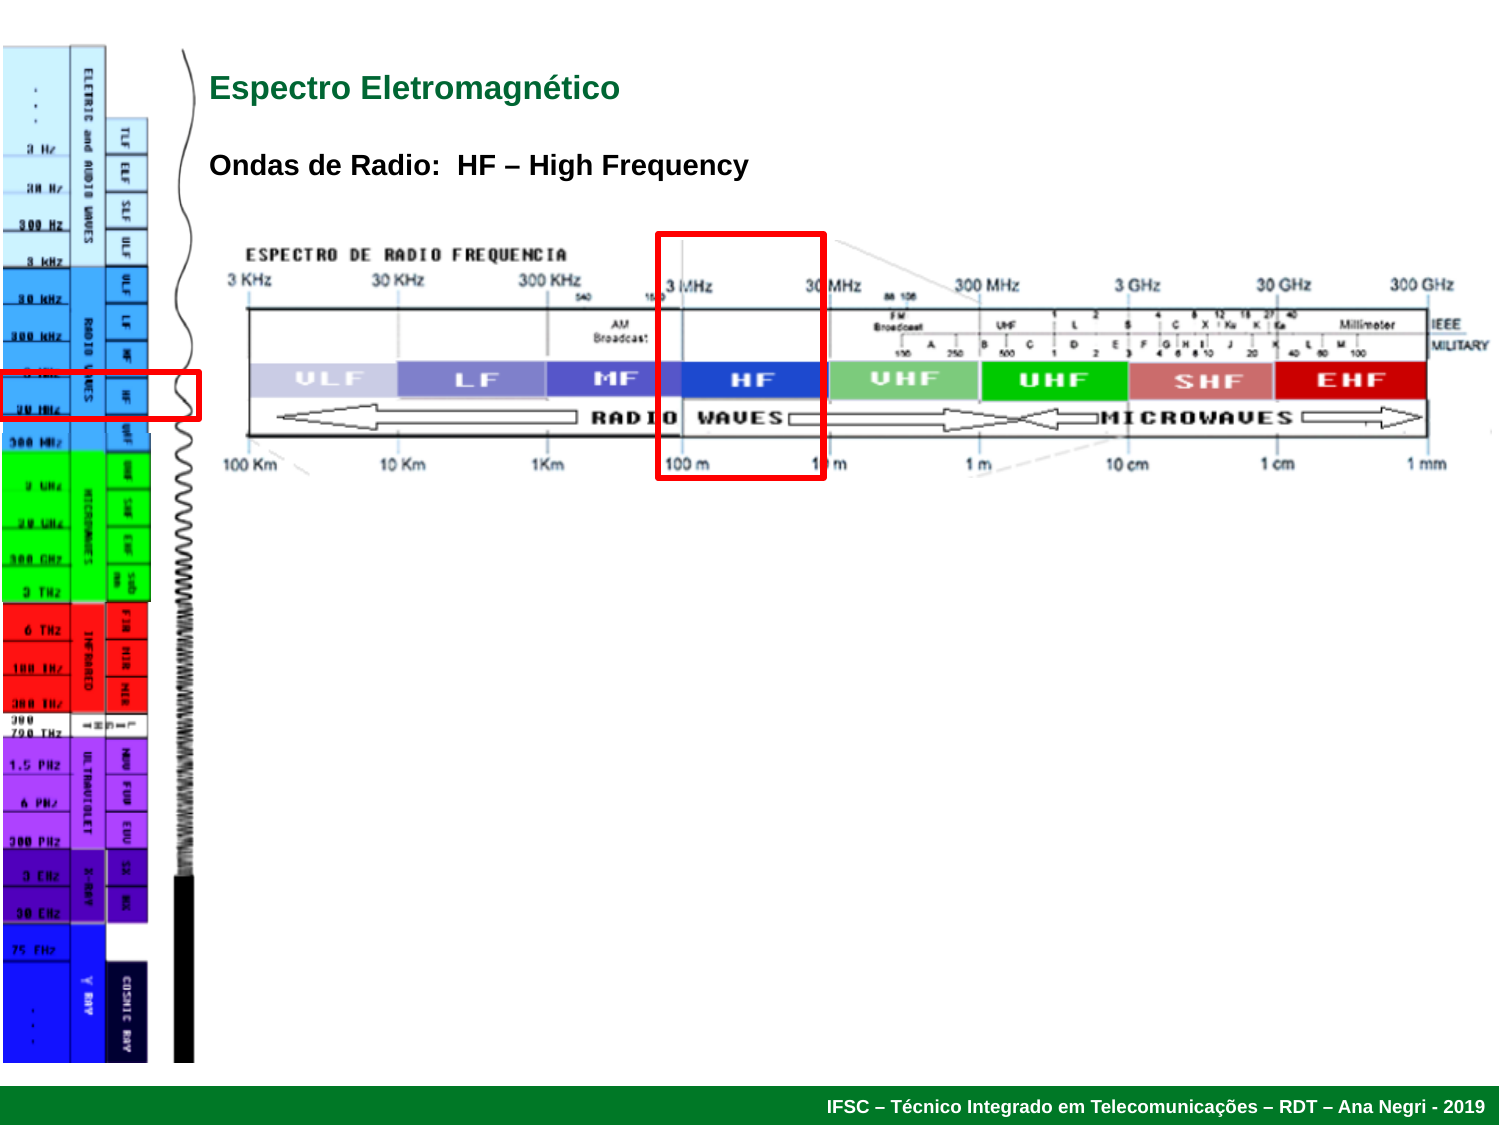

Espectro Eletromagnético
Ondas de Radio: HF – High Frequency
ção
IFSC – Engenharia de Telecomunicações - ANT - Prof. Ramon Mayor Martins - 2016
IFSC – Técnico Integrado em Telecomunicações – RDT – Ana Negri - 2019